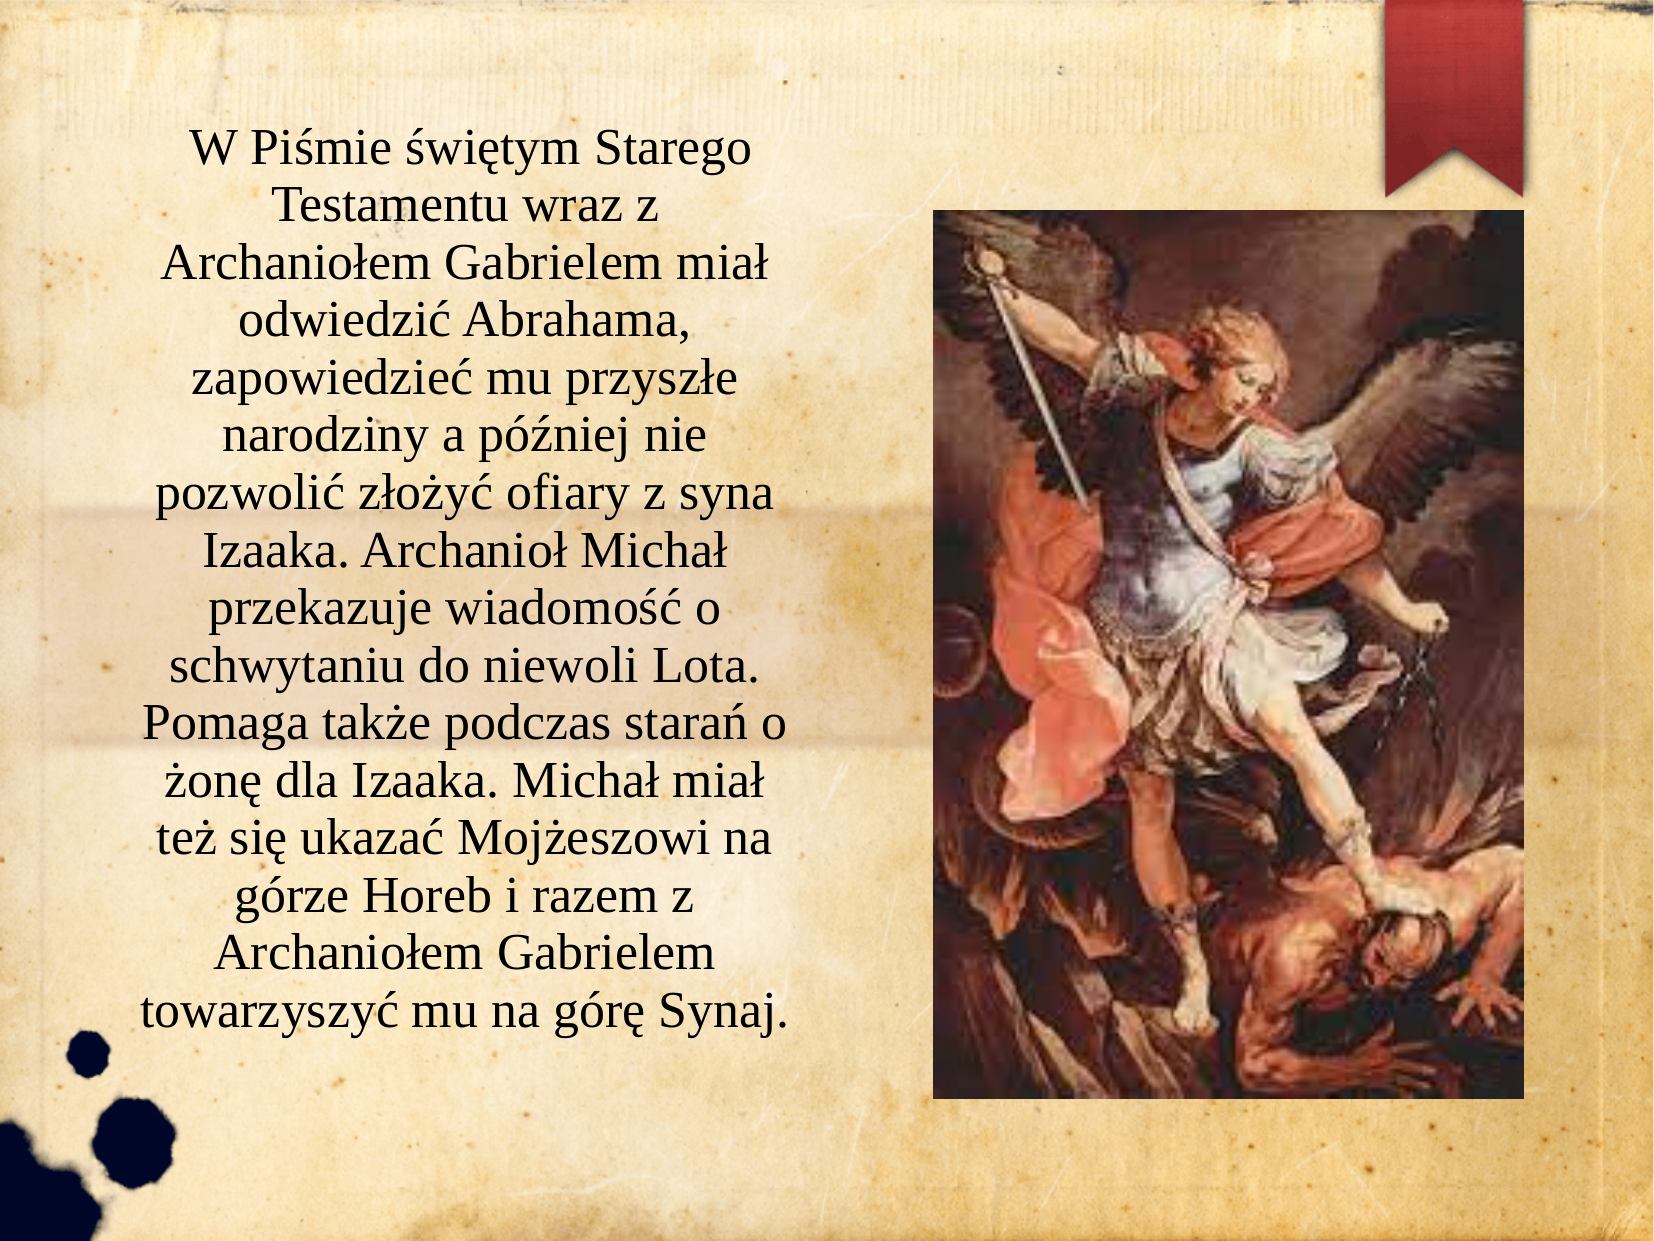

W Piśmie świętym Starego Testamentu wraz z Archaniołem Gabrielem miał odwiedzić Abrahama, zapowiedzieć mu przyszłe narodziny a później nie pozwolić złożyć ofiary z syna Izaaka. Archanioł Michał przekazuje wiadomość o schwytaniu do niewoli Lota. Pomaga także podczas starań o żonę dla Izaaka. Michał miał też się ukazać Mojżeszowi na górze Horeb i razem z Archaniołem Gabrielem towarzyszyć mu na górę Synaj.
#